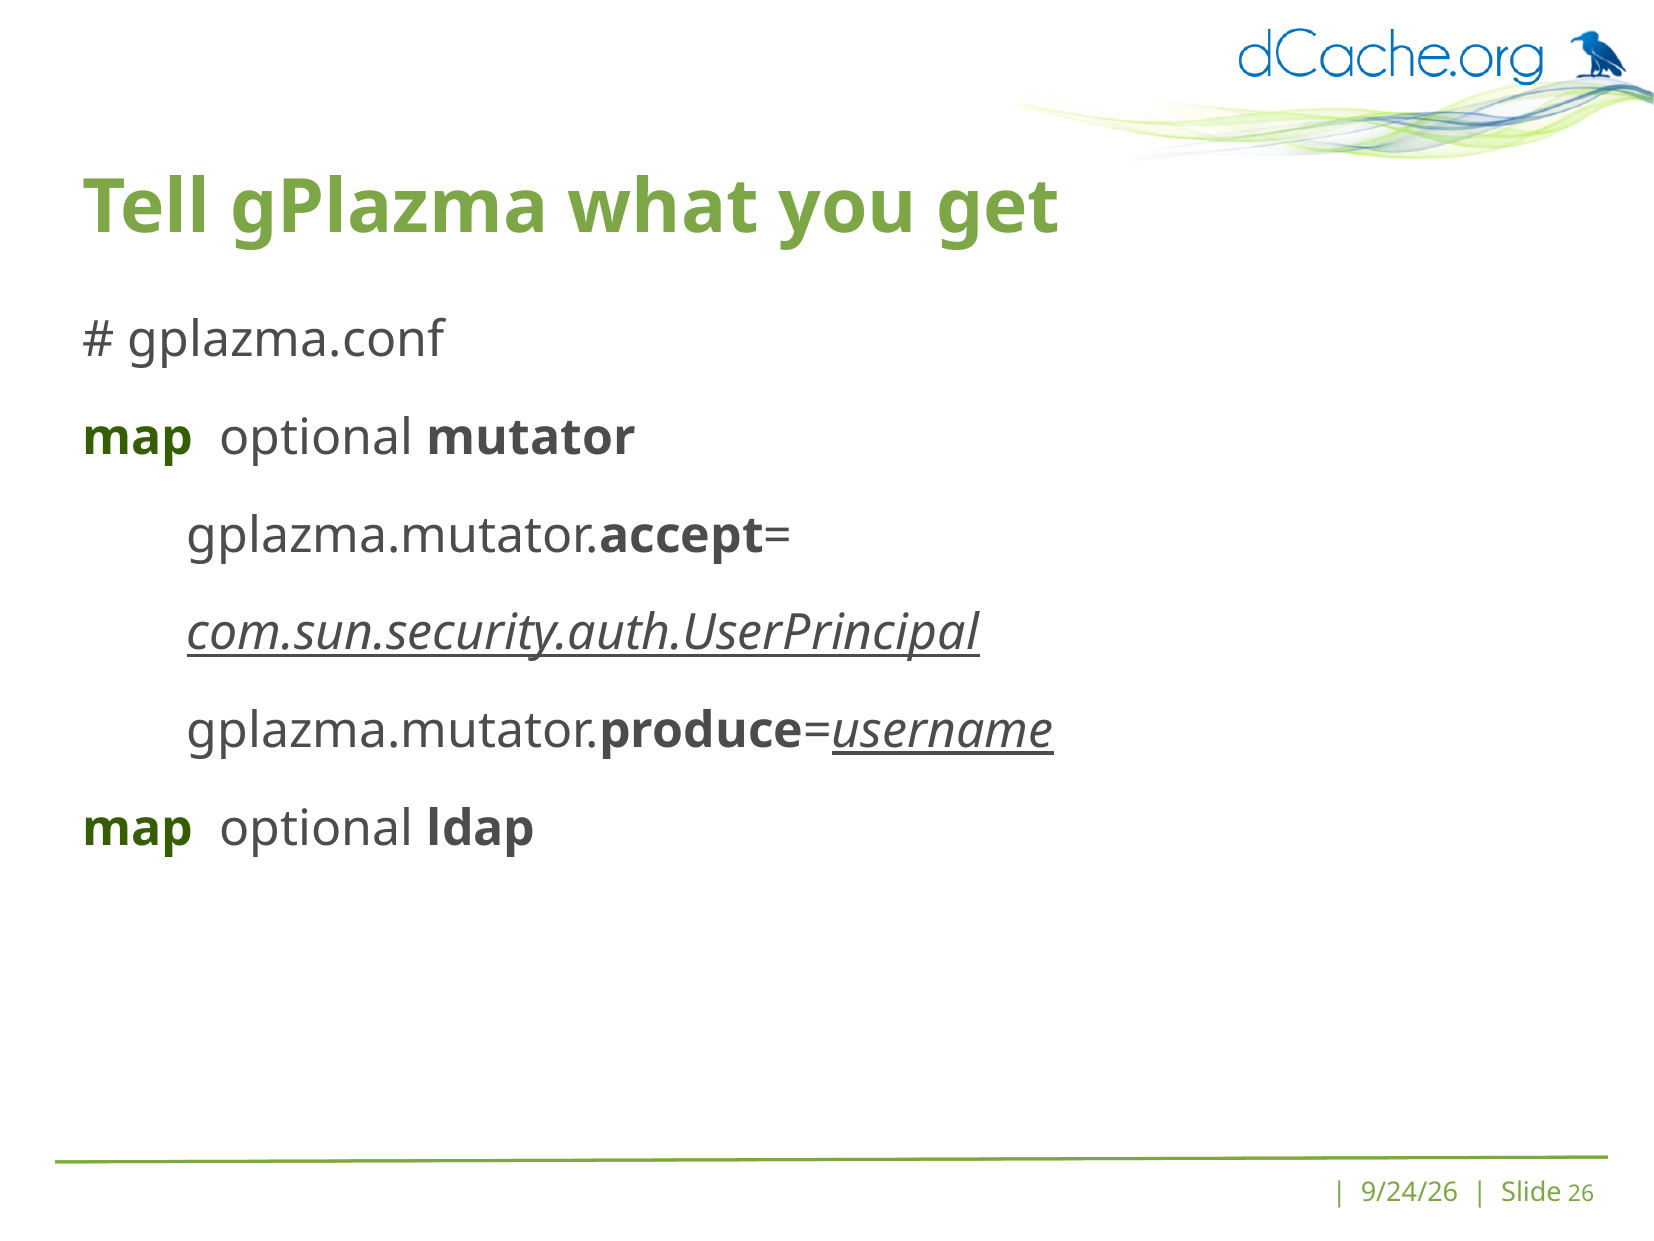

# Tell gPlazma what you get
# gplazma.conf
map optional mutator
 gplazma.mutator.accept=
 com.sun.security.auth.UserPrincipal
 gplazma.mutator.produce=username
map optional ldap
26